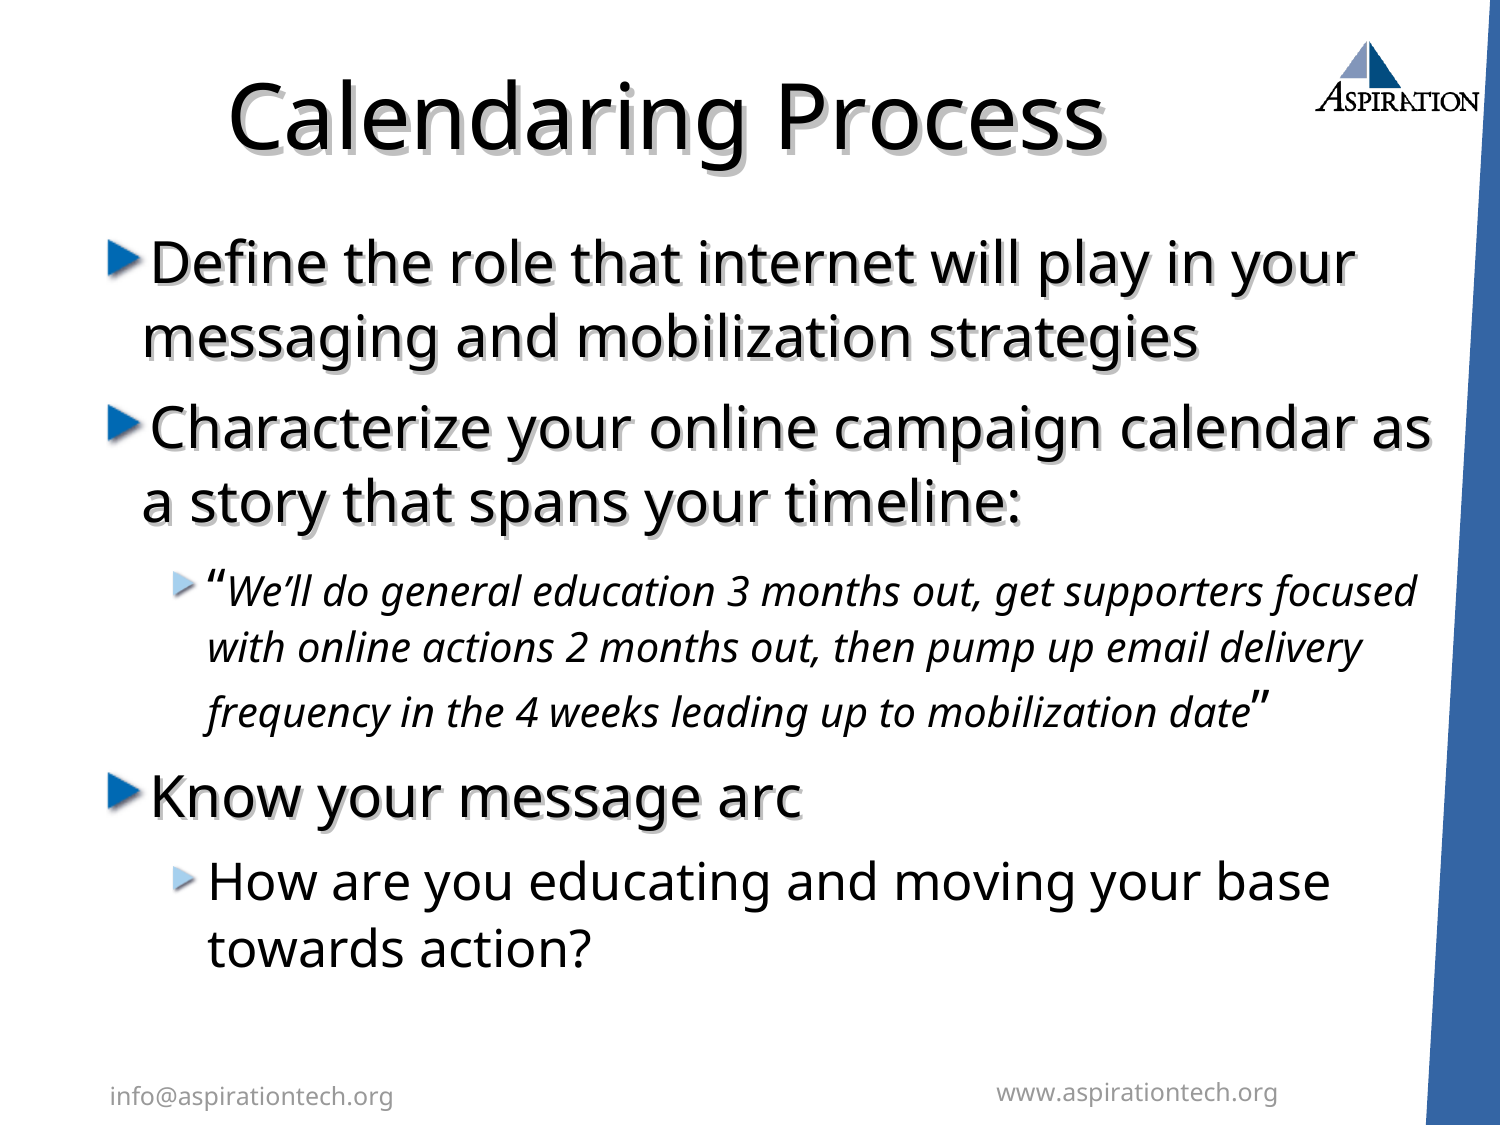

# Calendaring Process
Define the role that internet will play in your messaging and mobilization strategies
Characterize your online campaign calendar as a story that spans your timeline:
“We’ll do general education 3 months out, get supporters focused with online actions 2 months out, then pump up email delivery frequency in the 4 weeks leading up to mobilization date”
Know your message arc
How are you educating and moving your base towards action?